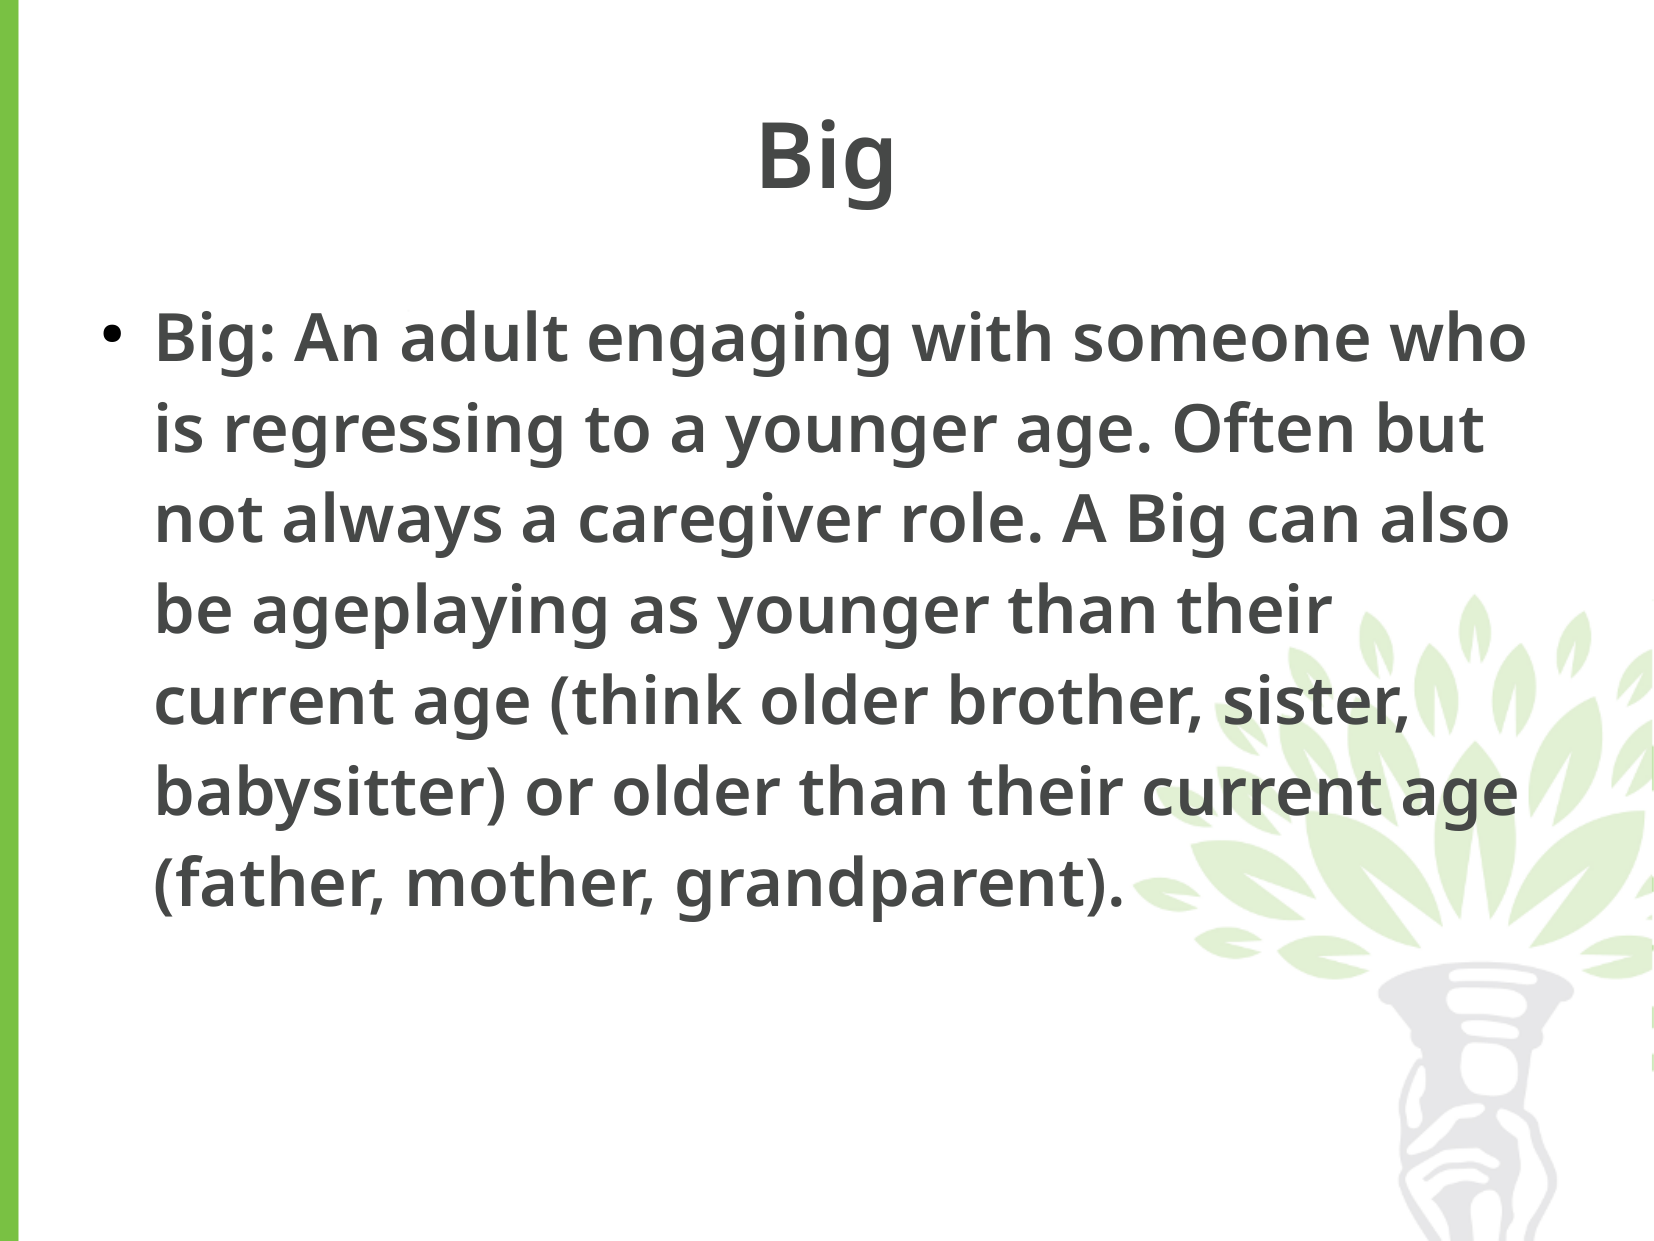

# Big
Big: An adult engaging with someone who is regressing to a younger age. Often but not always a caregiver role. A Big can also be ageplaying as younger than their current age (think older brother, sister, babysitter) or older than their current age (father, mother, grandparent).